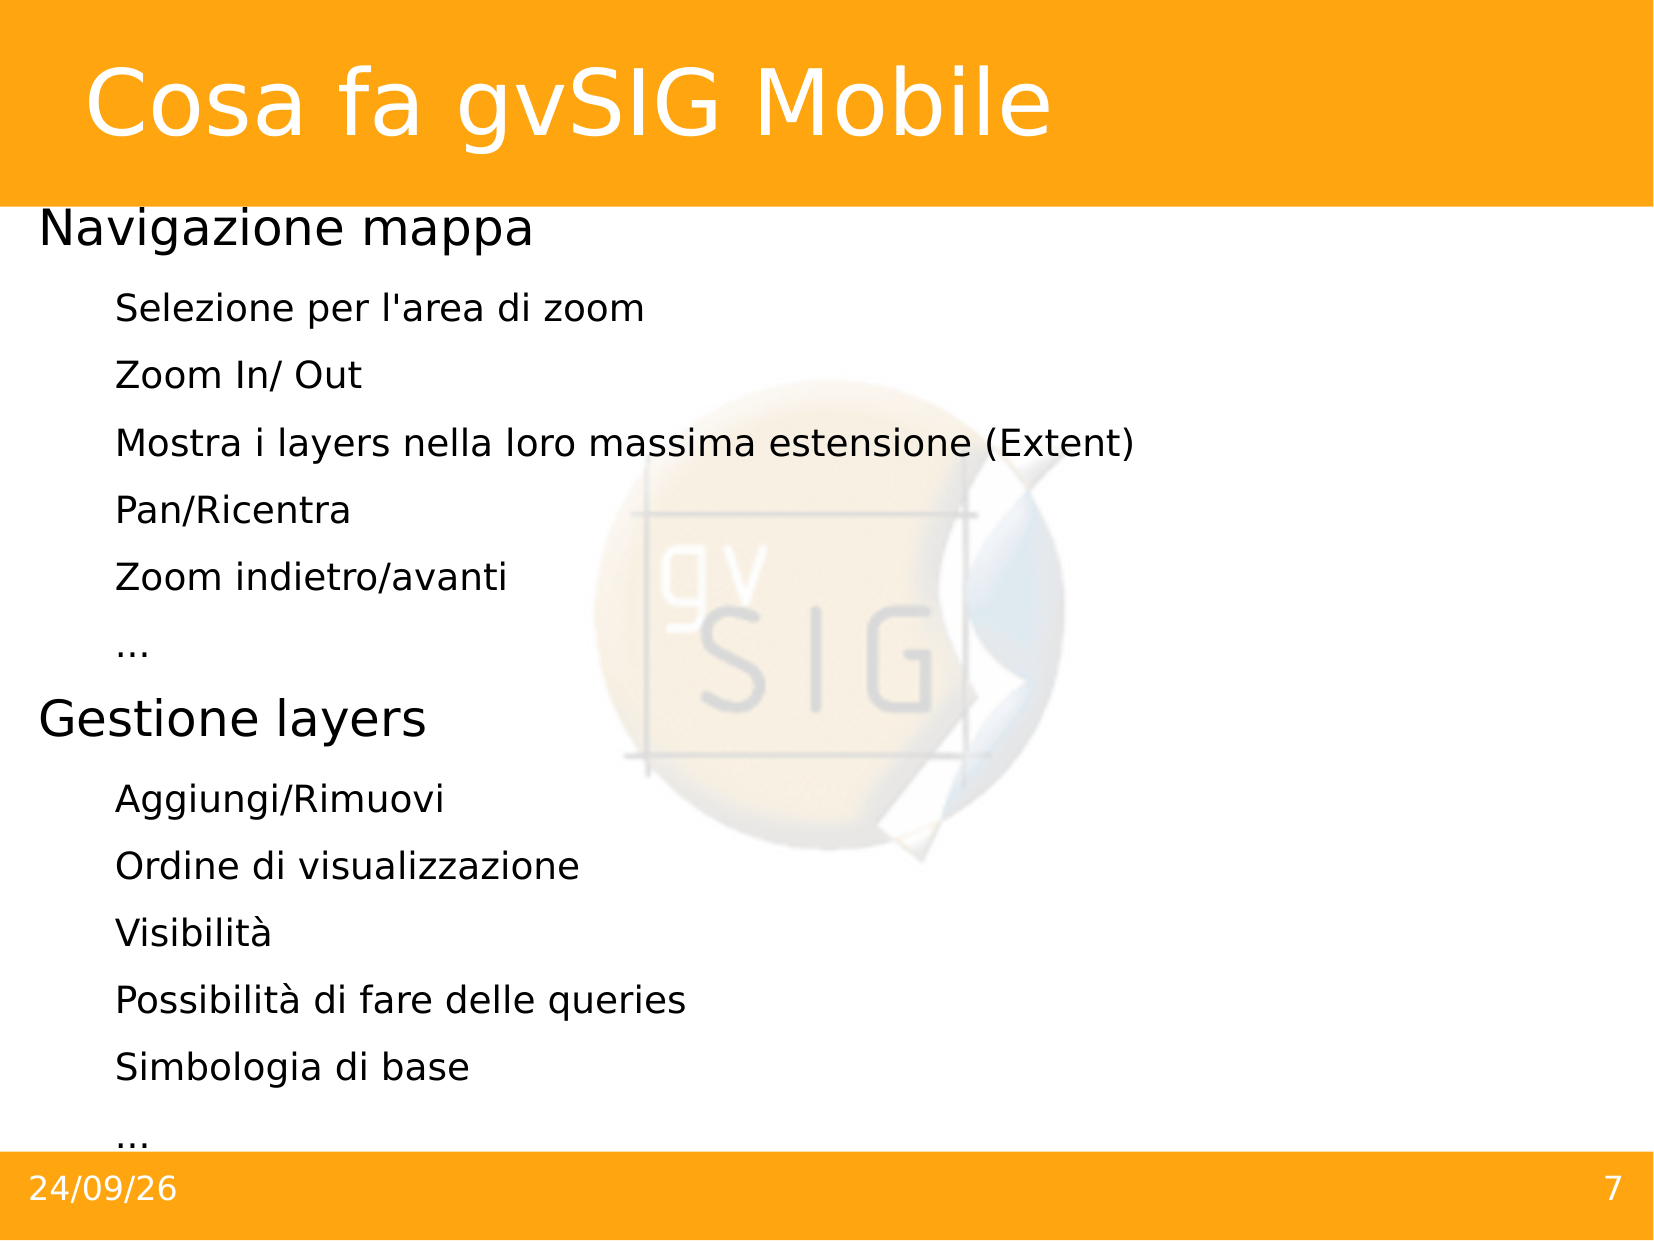

# Cosa fa gvSIG Mobile
Navigazione mappa
Selezione per l'area di zoom
Zoom In/ Out
Mostra i layers nella loro massima estensione (Extent)
Pan/Ricentra
Zoom indietro/avanti
...
Gestione layers
Aggiungi/Rimuovi
Ordine di visualizzazione
Visibilità
Possibilità di fare delle queries
Simbologia di base
...
7